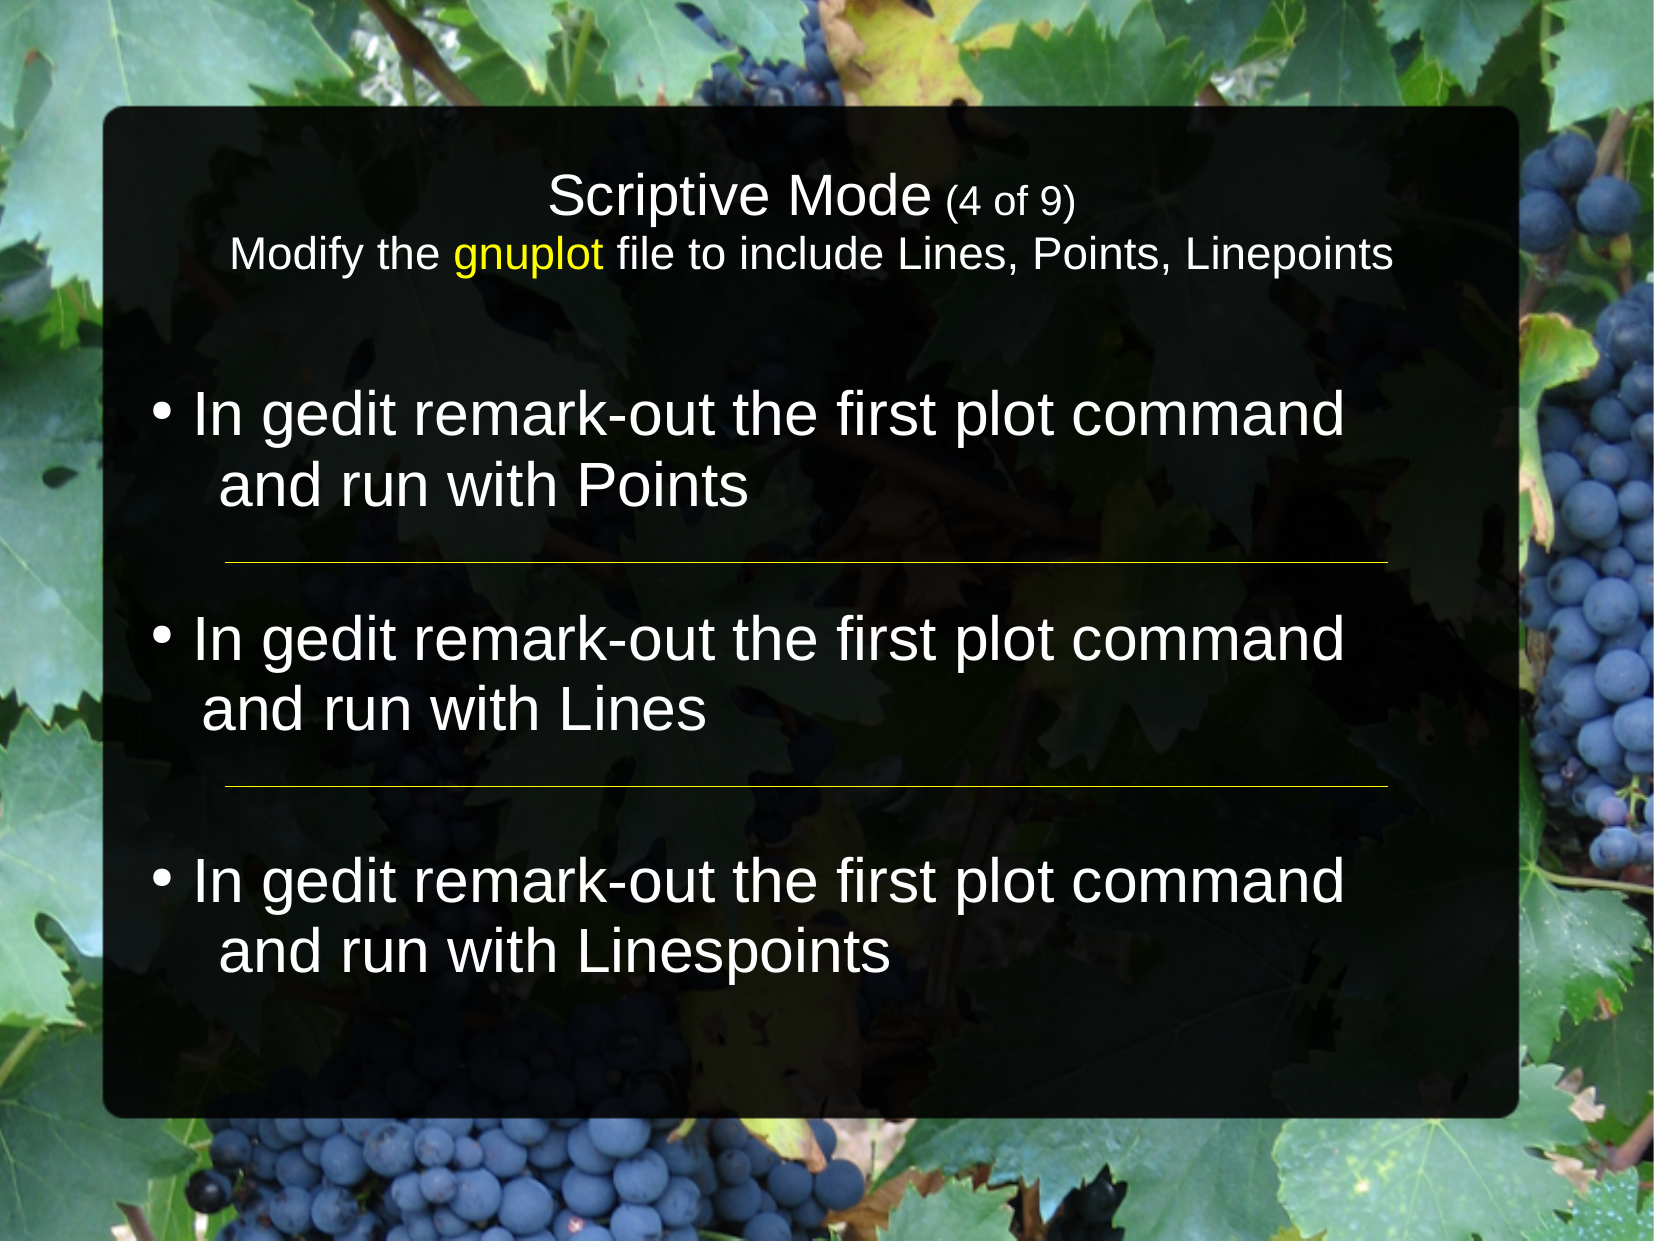

# Scriptive Mode (4 of 9) Modify the gnuplot file to include Lines, Points, Linepoints
 In gedit remark-out the first plot command
 and run with Points
 In gedit remark-out the first plot command
 and run with Lines
 In gedit remark-out the first plot command
 and run with Linespoints